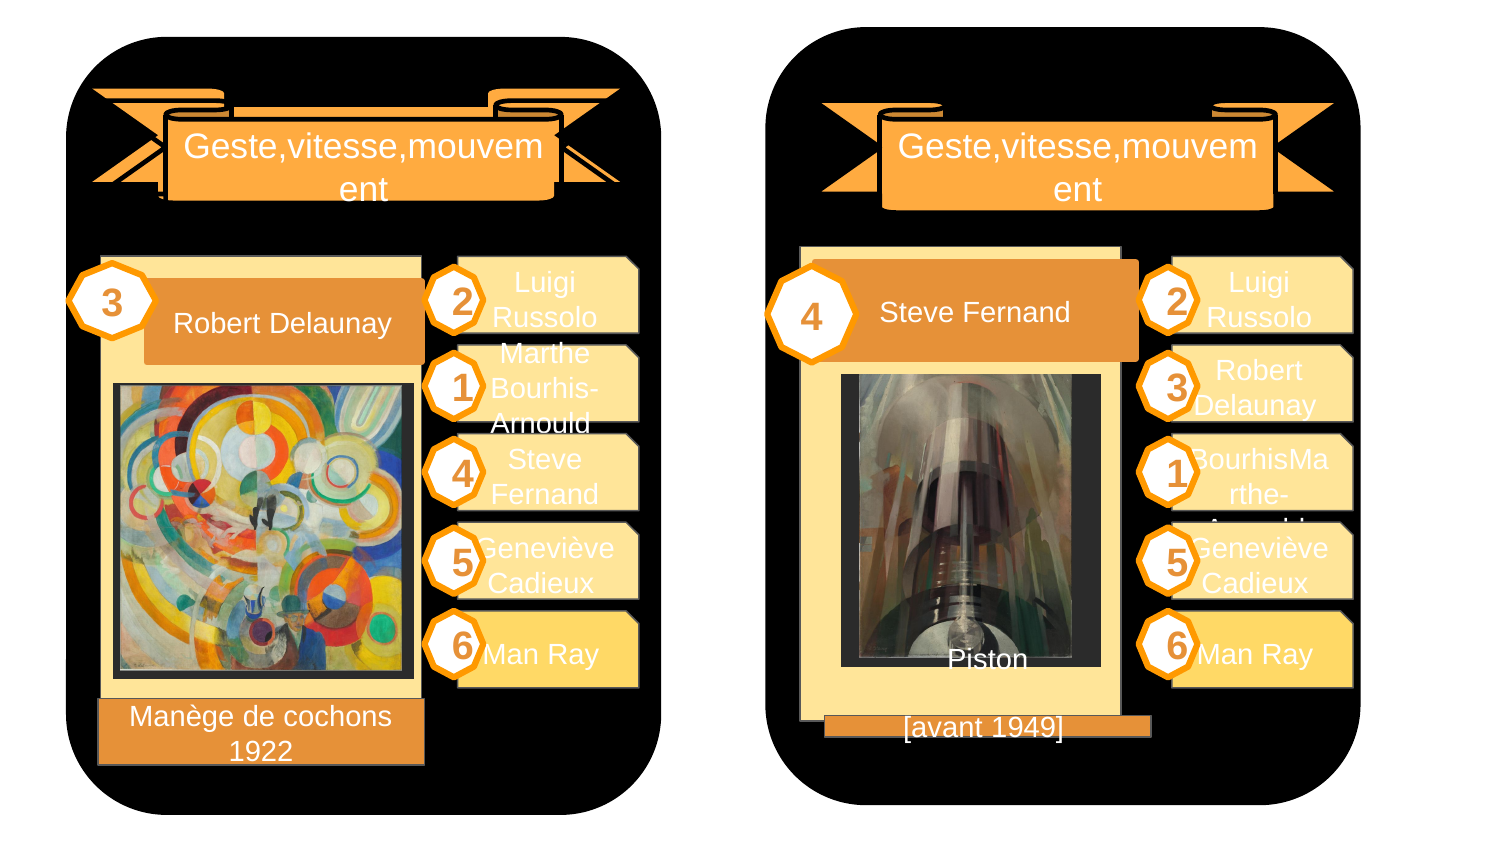

#
Geste,vitesse,mouvement
Geste,vitesse,mouvement
Luigi Russolo
Luigi Russolo
2
2
3
Steve Fernand
4
 Robert Delaunay
Marthe Bourhis-Arnould
Robert Delaunay
1
3
  BourhisMarthe-Arnould
Steve Fernand
4
1
Geneviève Cadieux
Geneviève Cadieux
5
5
6
6
Man Ray
Man Ray
Piston
[avant 1949]
Manège de cochons 1922